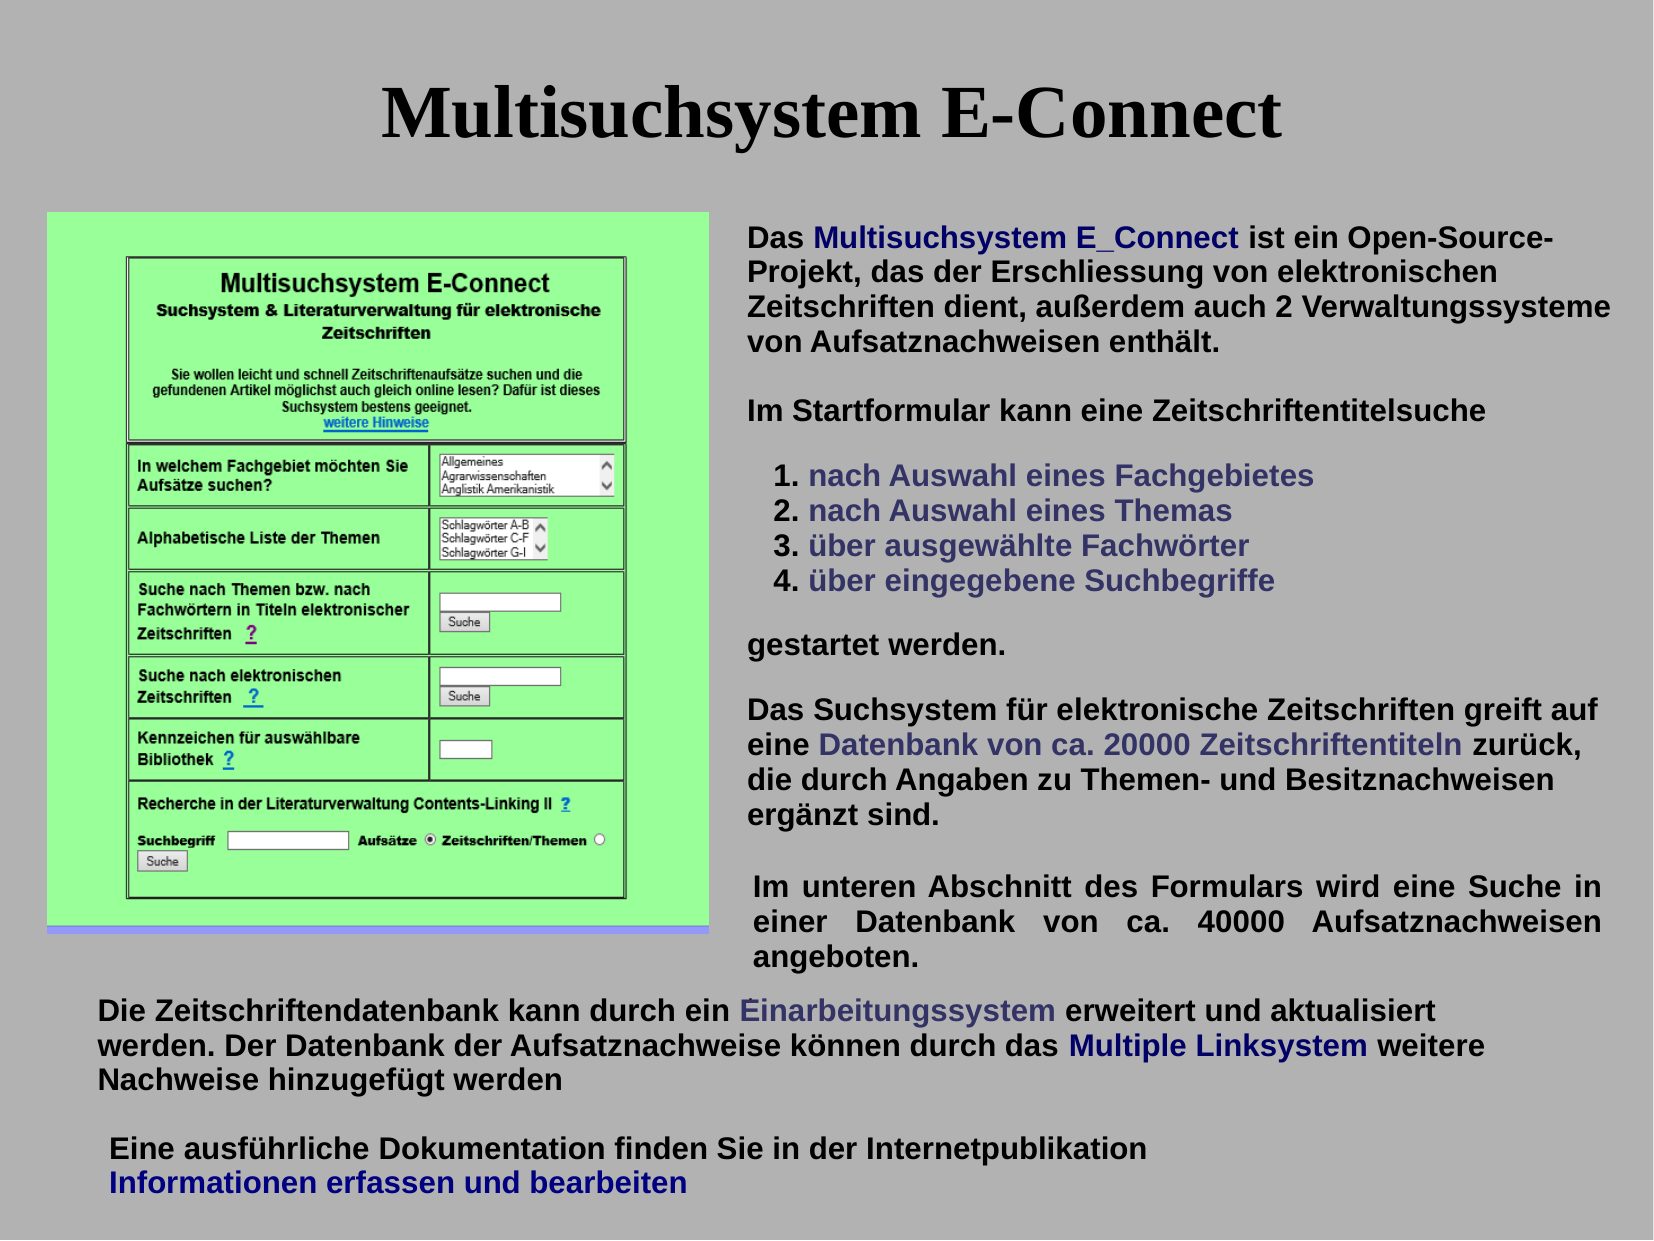

Multisuchsystem E-Connect
Das Multisuchsystem E_Connect ist ein Open-Source-Projekt, das der Erschliessung von elektronischen Zeitschriften dient, außerdem auch 2 Verwaltungssysteme von Aufsatznachweisen enthält.
Im Startformular kann eine Zeitschriftentitelsuche
 1. nach Auswahl eines Fachgebietes
 2. nach Auswahl eines Themas
 3. über ausgewählte Fachwörter
 4. über eingegebene Suchbegriffe
gestartet werden.
Das Suchsystem für elektronische Zeitschriften greift auf eine Datenbank von ca. 20000 Zeitschriftentiteln zurück, die durch Angaben zu Themen- und Besitznachweisen ergänzt sind.
.
Im unteren Abschnitt des Formulars wird eine Suche in einer Datenbank von ca. 40000 Aufsatznachweisen angeboten.
Die Zeitschriftendatenbank kann durch ein Einarbeitungssystem erweitert und aktualisiert werden. Der Datenbank der Aufsatznachweise können durch das Multiple Linksystem weitere Nachweise hinzugefügt werden
Eine ausführliche Dokumentation finden Sie in der Internetpublikation Informationen erfassen und bearbeiten